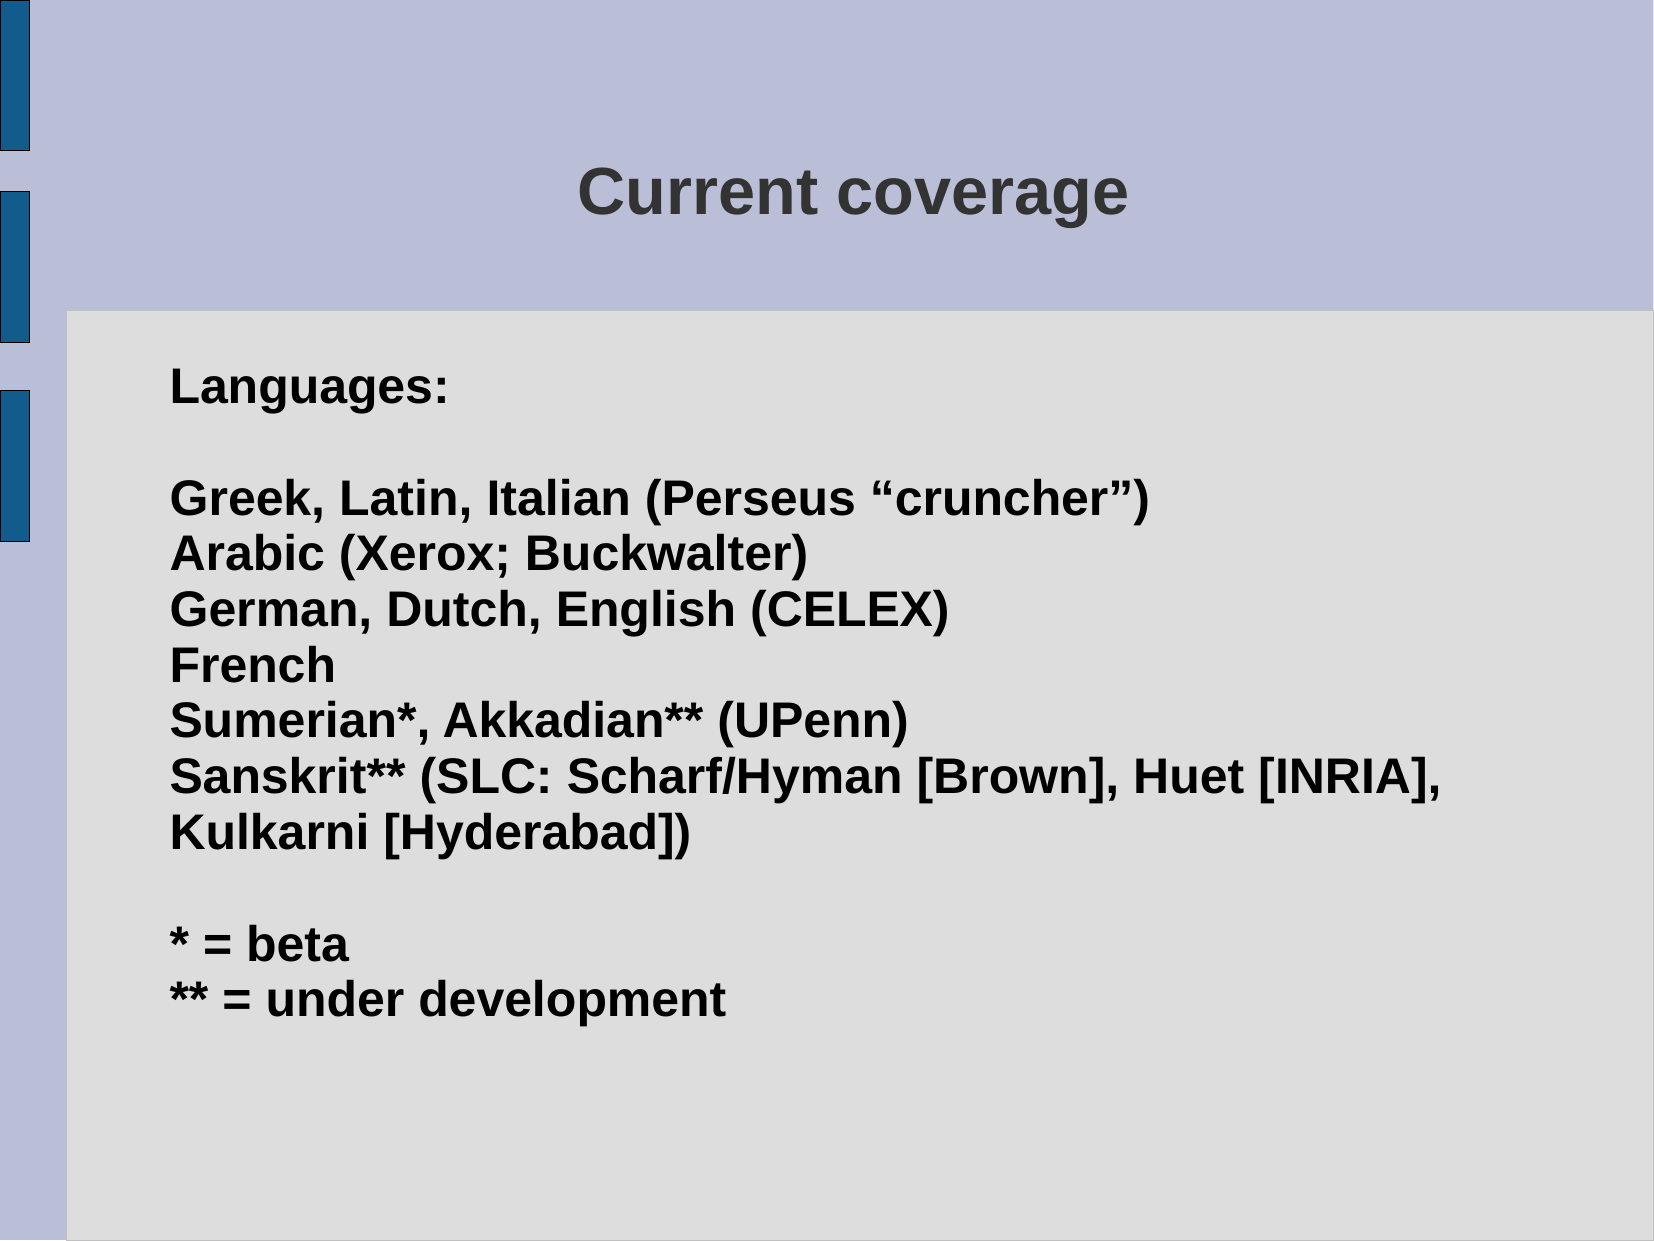

# Current coverage
Languages:
Greek, Latin, Italian (Perseus “cruncher”)
Arabic (Xerox; Buckwalter)
German, Dutch, English (CELEX)
French
Sumerian*, Akkadian** (UPenn)
Sanskrit** (SLC: Scharf/Hyman [Brown], Huet [INRIA], Kulkarni [Hyderabad])
* = beta
** = under development